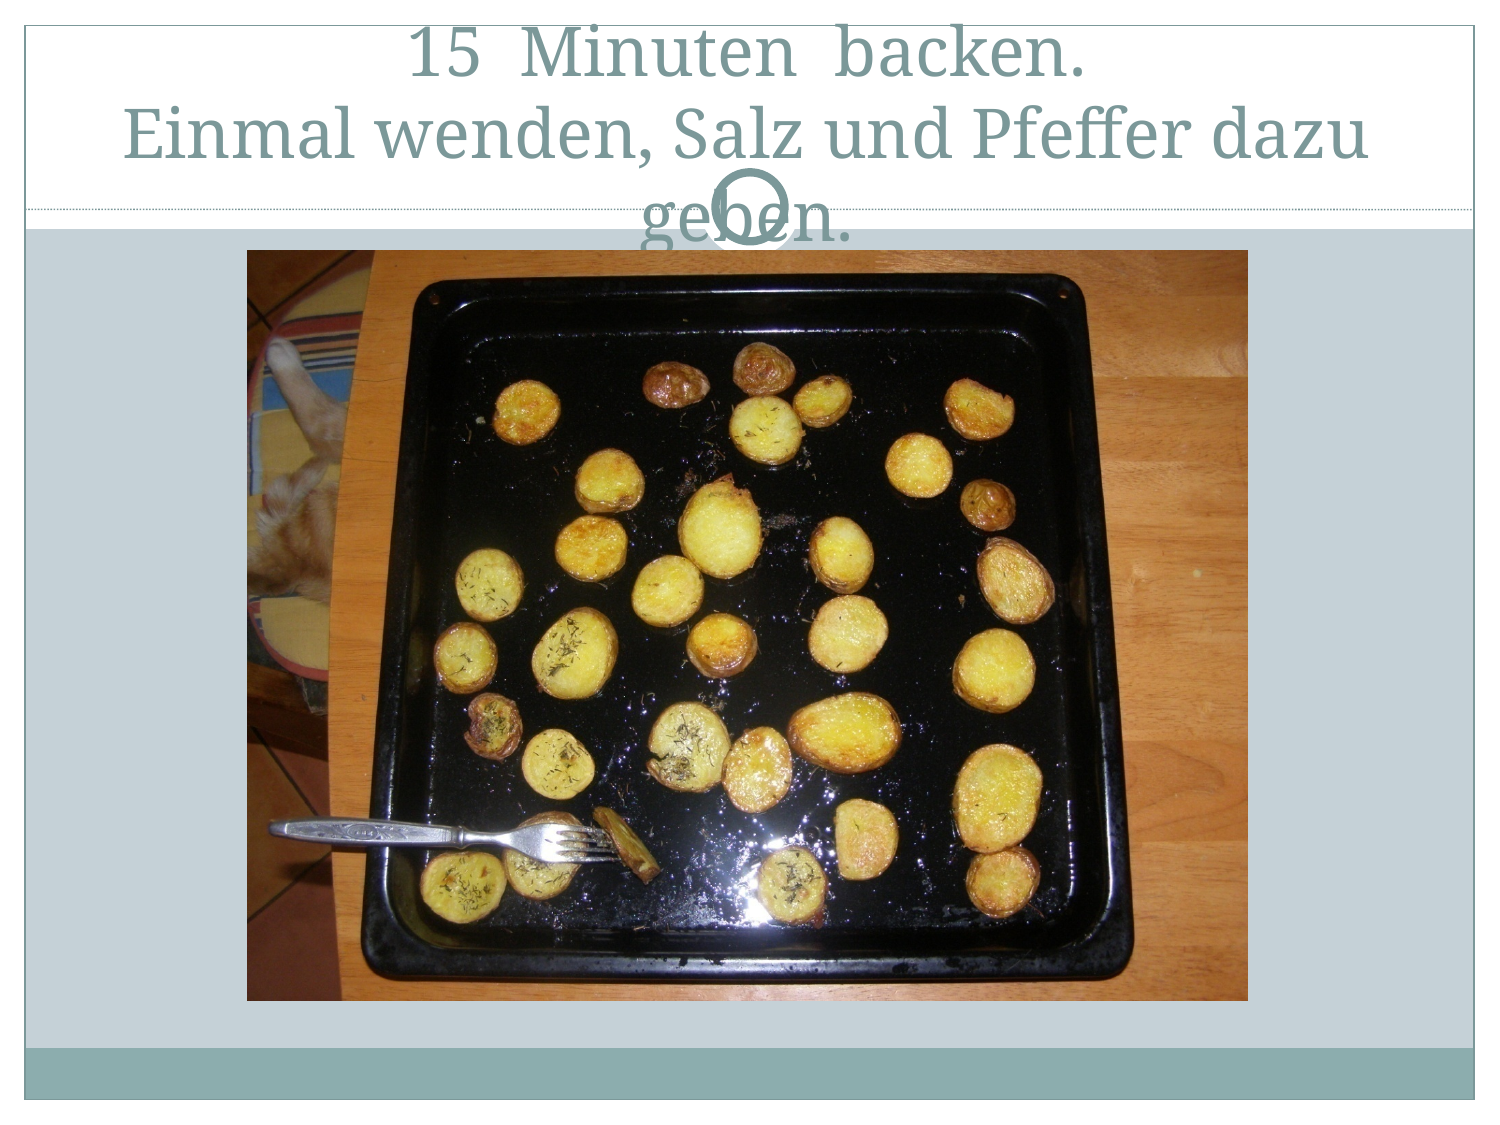

# 15 Minuten backen. Einmal wenden, Salz und Pfeffer dazu geben.